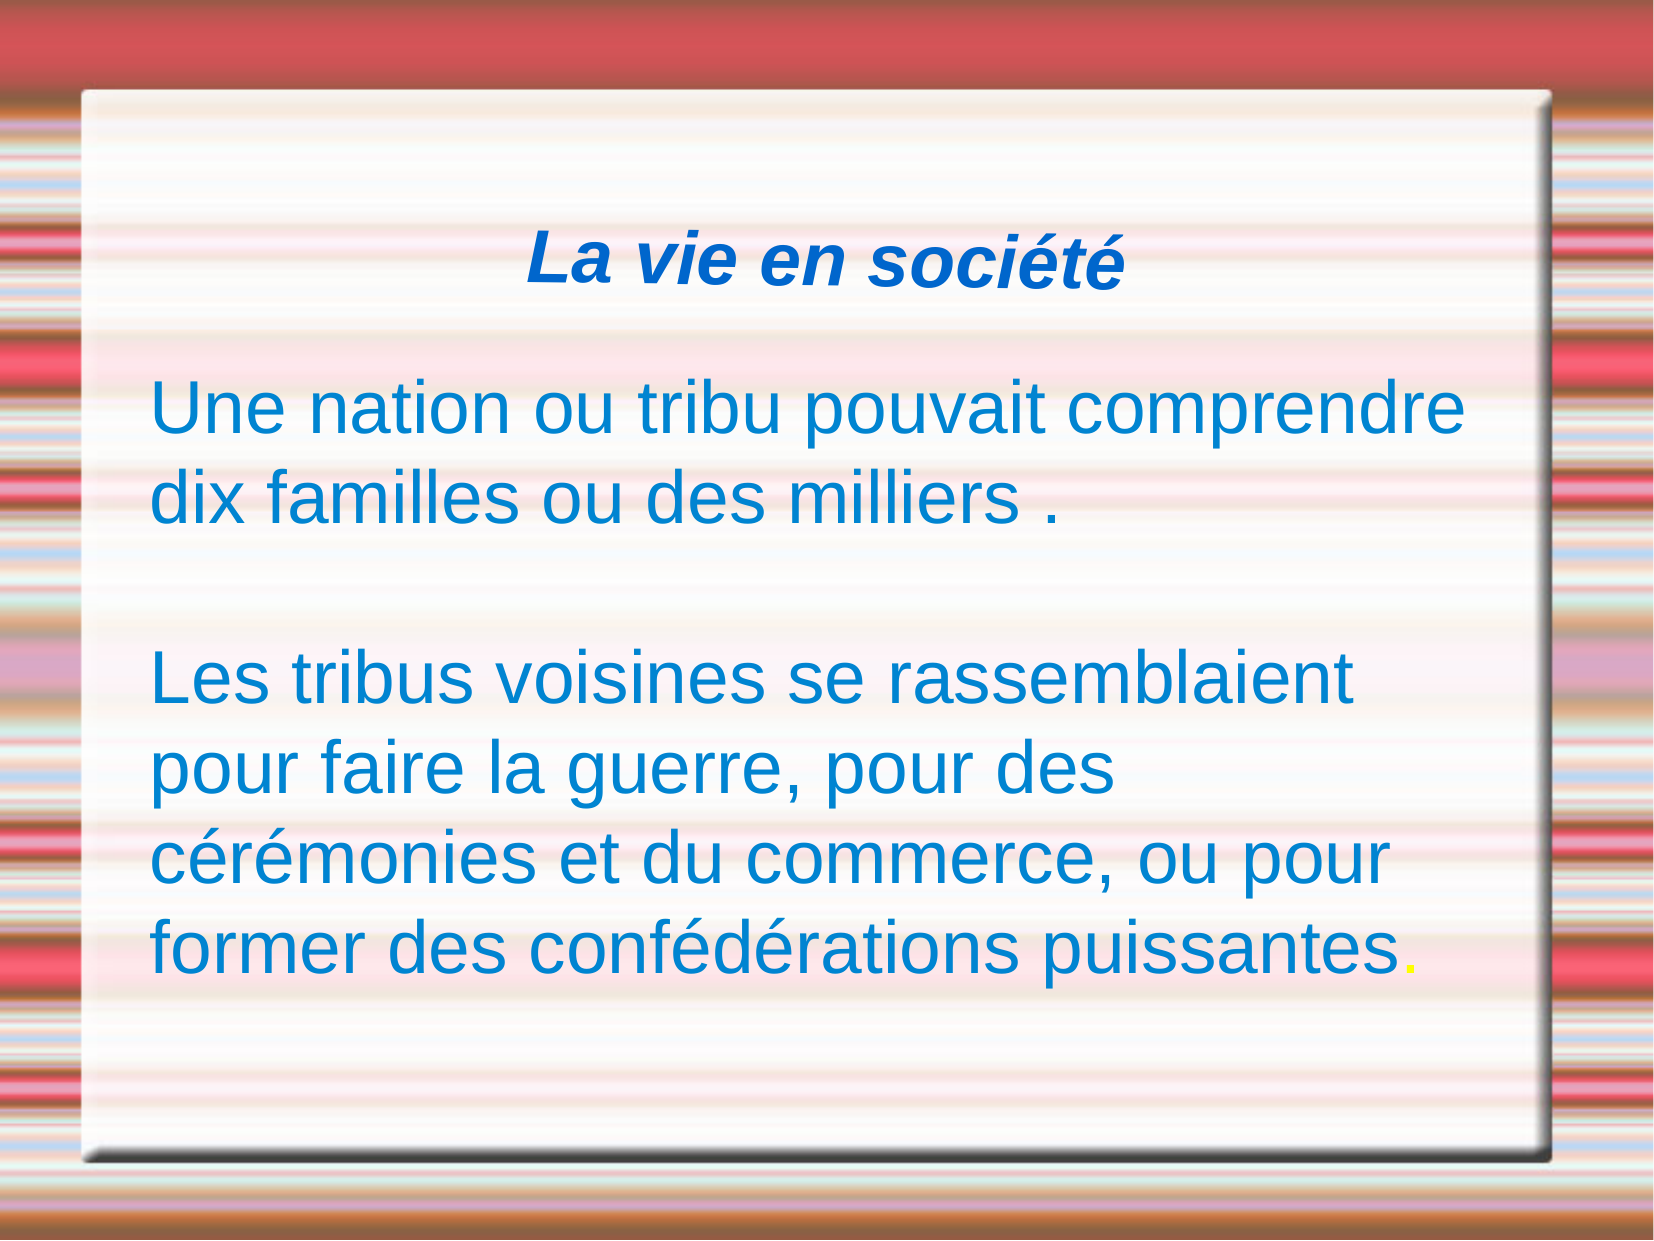

# La vie en société
Une nation ou tribu pouvait comprendre dix familles ou des milliers .
 Les tribus voisines se rassemblaient pour faire la guerre, pour des cérémonies et du commerce, ou pour former des confédérations puissantes.